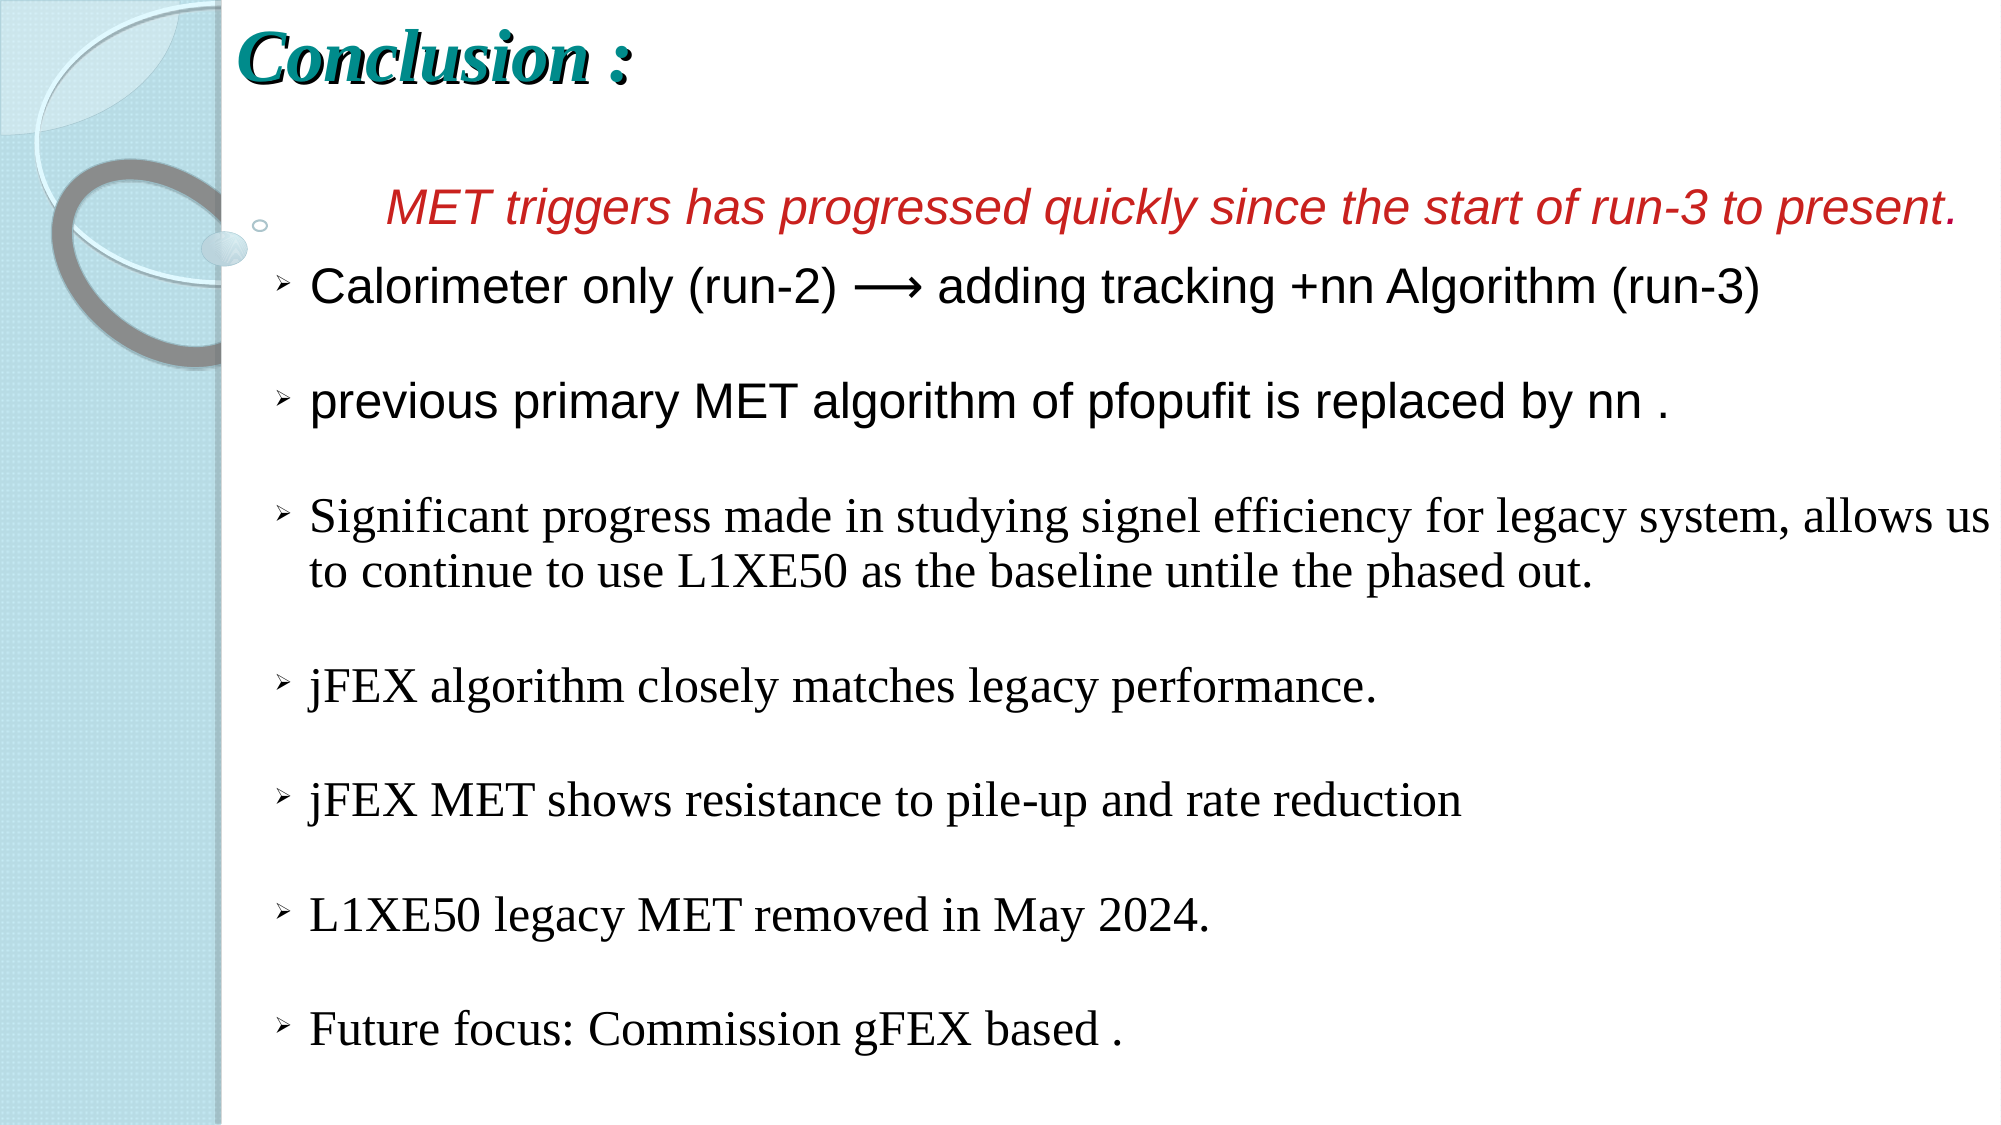

# Conclusion :
MET triggers has progressed quickly since the start of run-3 to present.
Calorimeter only (run-2) ⟶ adding tracking +nn Algorithm (run-3)
previous primary MET algorithm of pfopuﬁt is replaced by nn .
Significant progress made in studying signel efficiency for legacy system, allows us to continue to use L1XE50 as the baseline untile the phased out.
jFEX algorithm closely matches legacy performance.
jFEX MET shows resistance to pile-up and rate reduction
L1XE50 legacy MET removed in May 2024.
Future focus: Commission gFEX based .